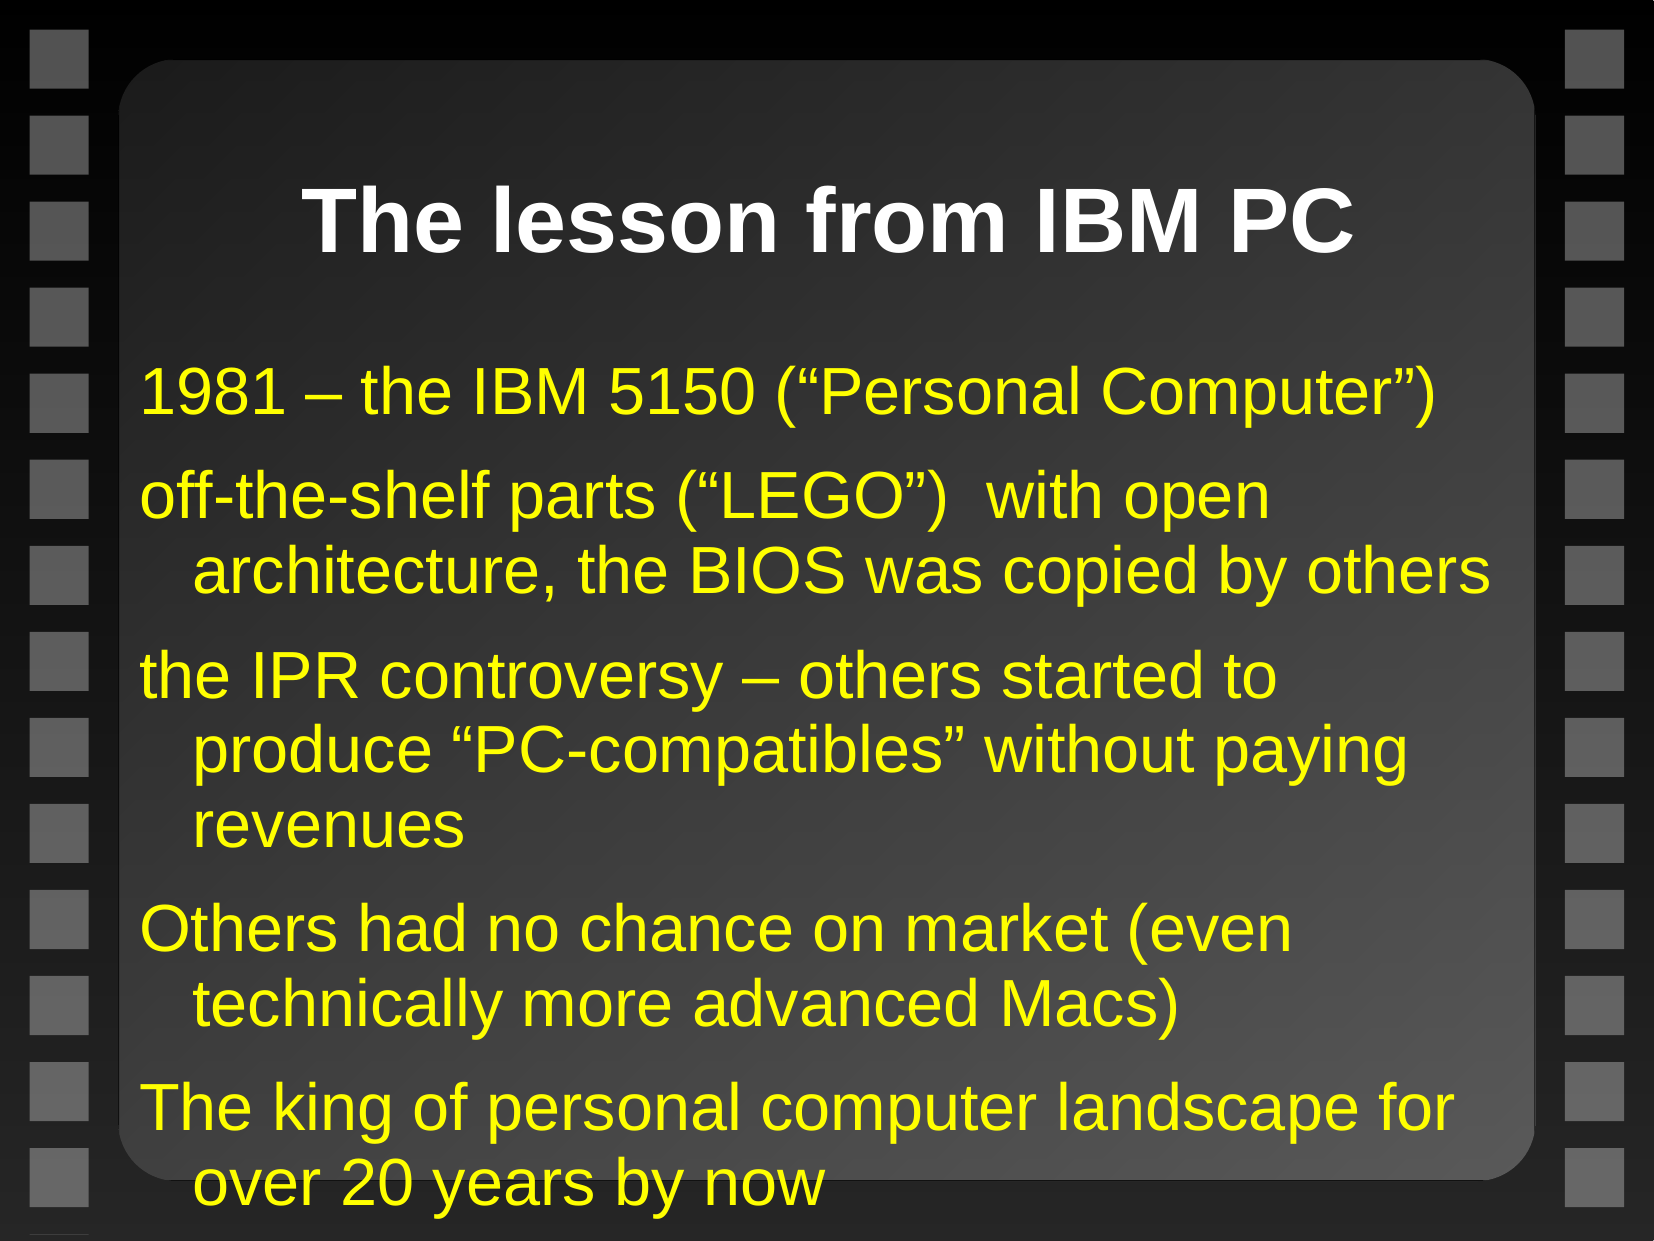

# The lesson from IBM PC
1981 – the IBM 5150 (“Personal Computer”)
off-the-shelf parts (“LEGO”) with open architecture, the BIOS was copied by others
the IPR controversy – others started to produce “PC-compatibles” without paying revenues
Others had no chance on market (even technically more advanced Macs)
The king of personal computer landscape for over 20 years by now